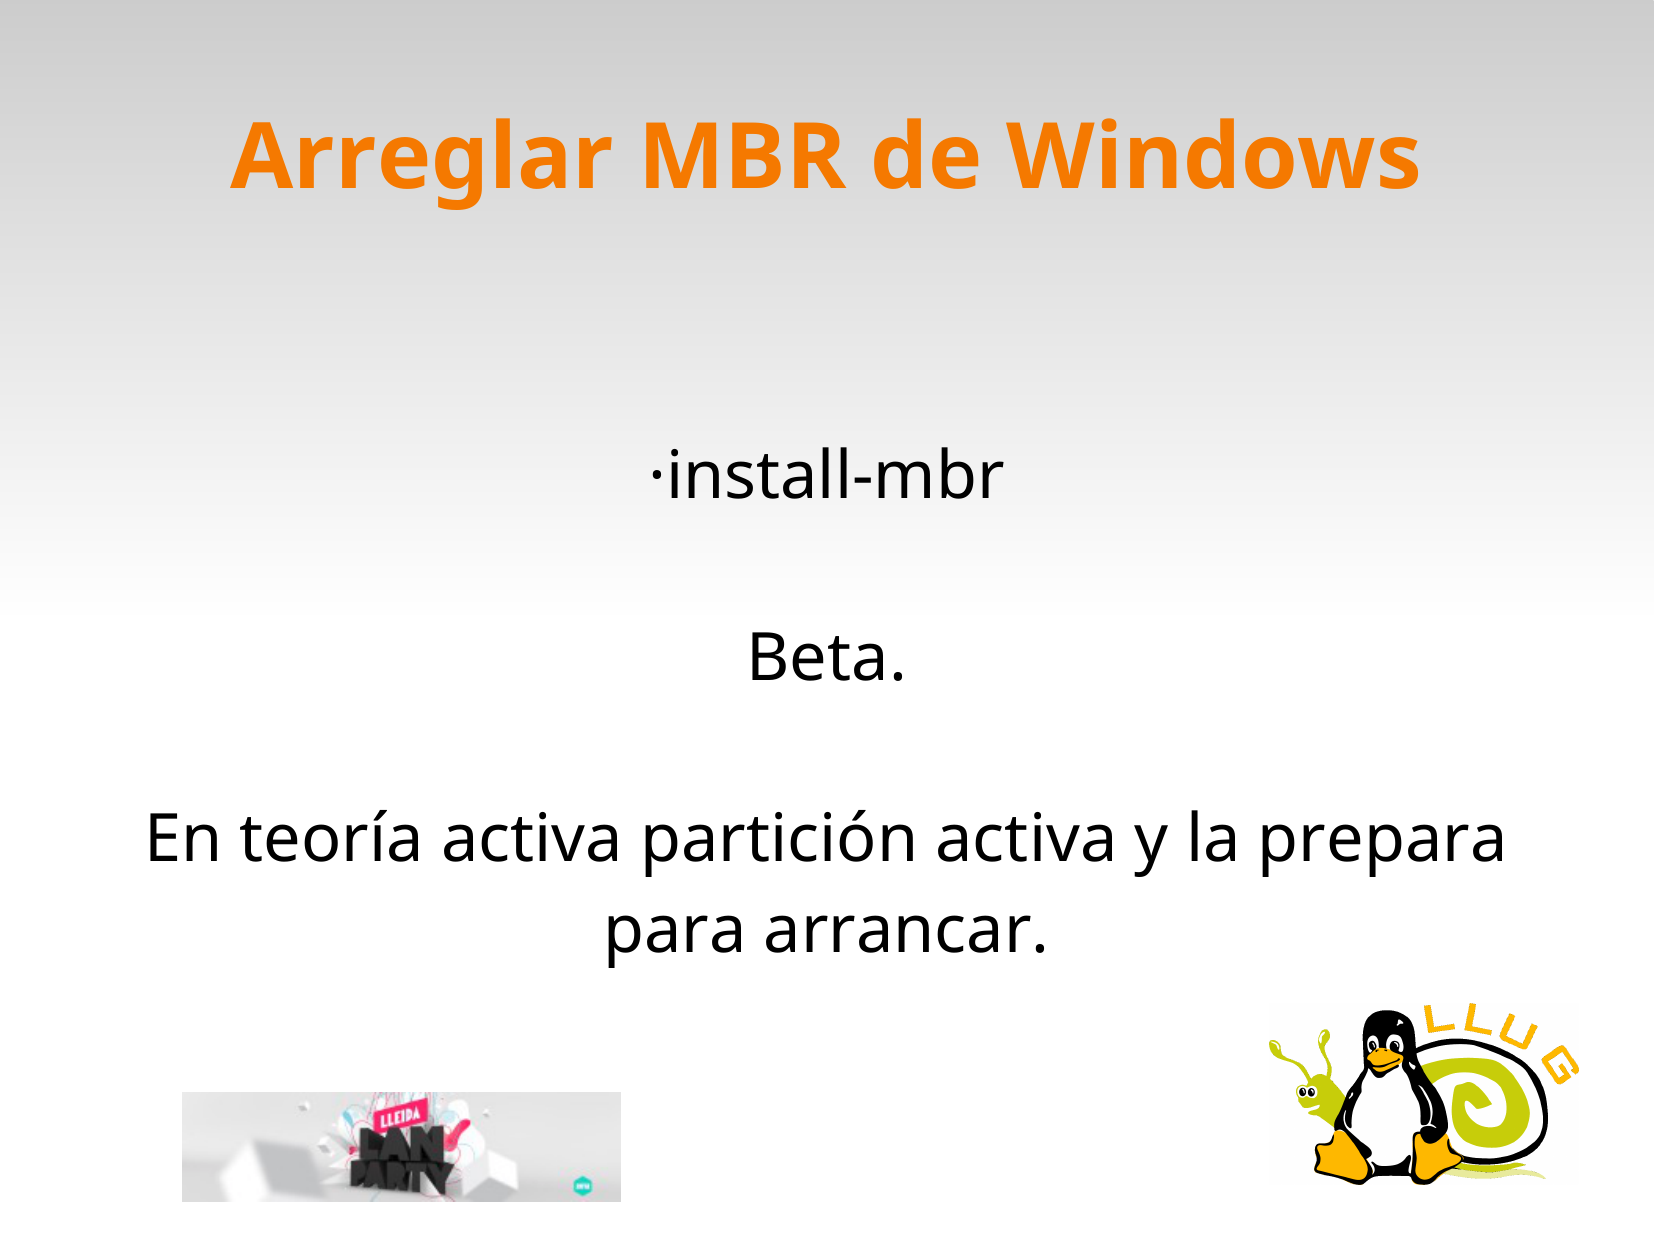

# Arreglar MBR de Windows
·install-mbr
Beta.
En teoría activa partición activa y la prepara para arrancar.